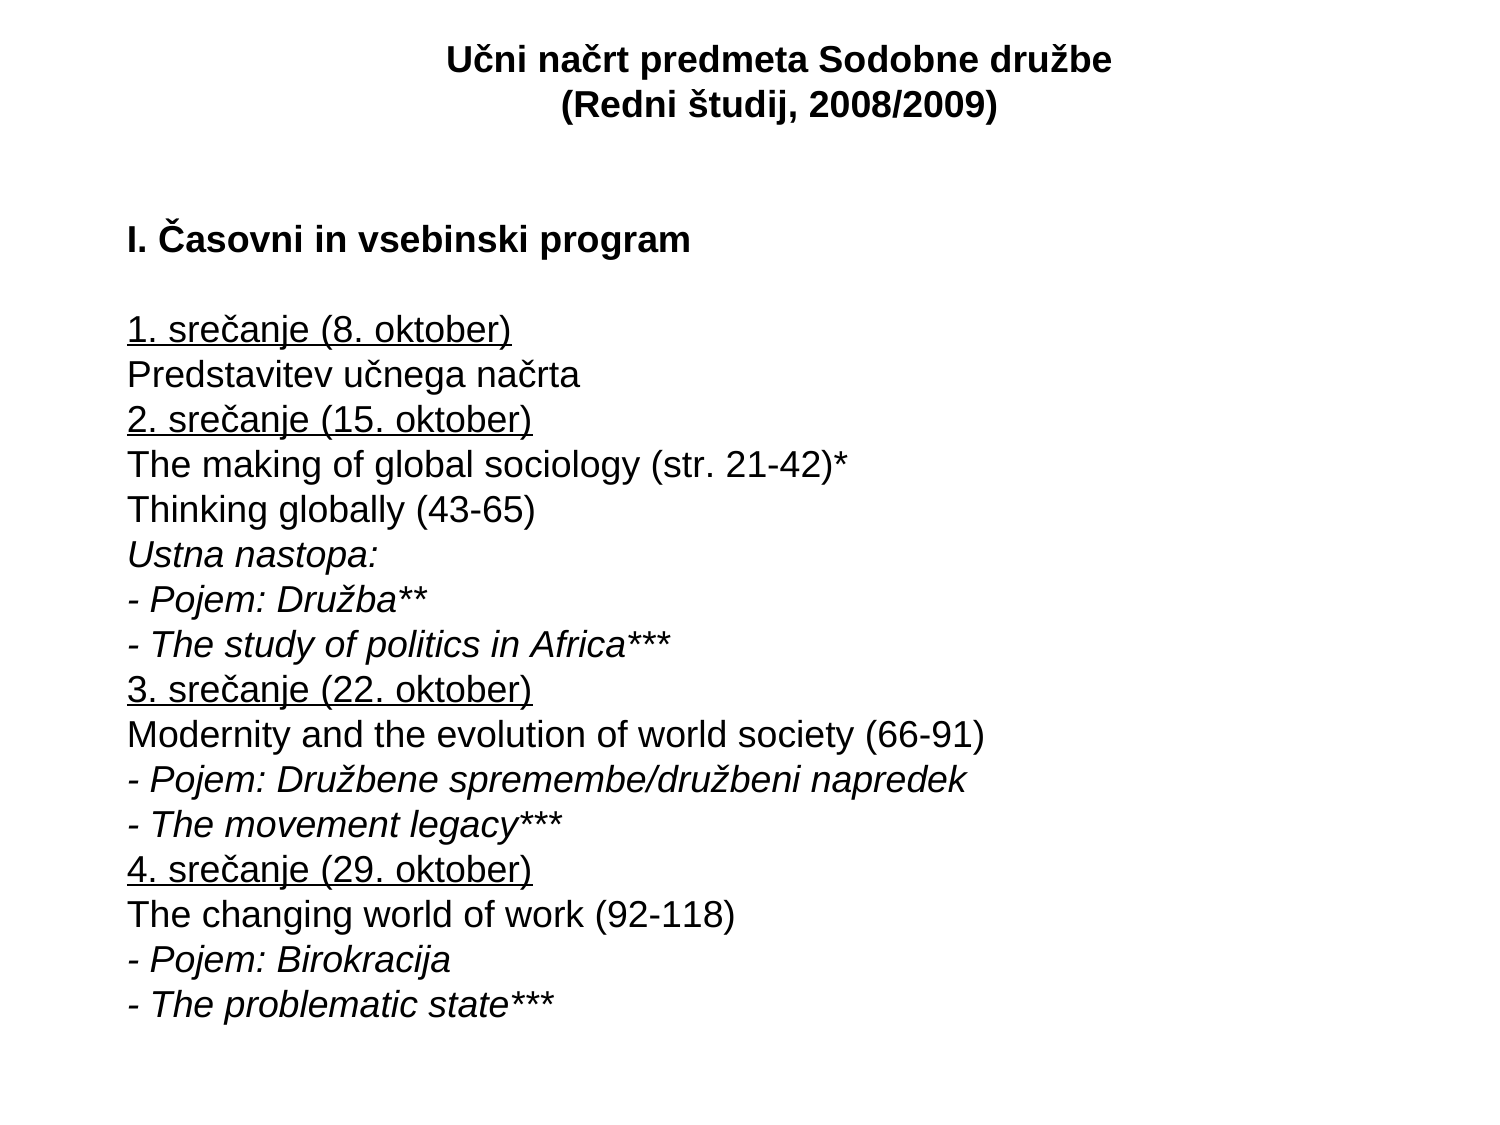

Učni načrt predmeta Sodobne družbe
(Redni študij, 2008/2009)
I. Časovni in vsebinski program
1. srečanje (8. oktober)
Predstavitev učnega načrta
2. srečanje (15. oktober)
The making of global sociology (str. 21-42)*
Thinking globally (43-65)
Ustna nastopa:
- Pojem: Družba**
- The study of politics in Africa***
3. srečanje (22. oktober)
Modernity and the evolution of world society (66-91)
- Pojem: Družbene spremembe/družbeni napredek
- The movement legacy***
4. srečanje (29. oktober)
The changing world of work (92-118)
- Pojem: Birokracija
- The problematic state***